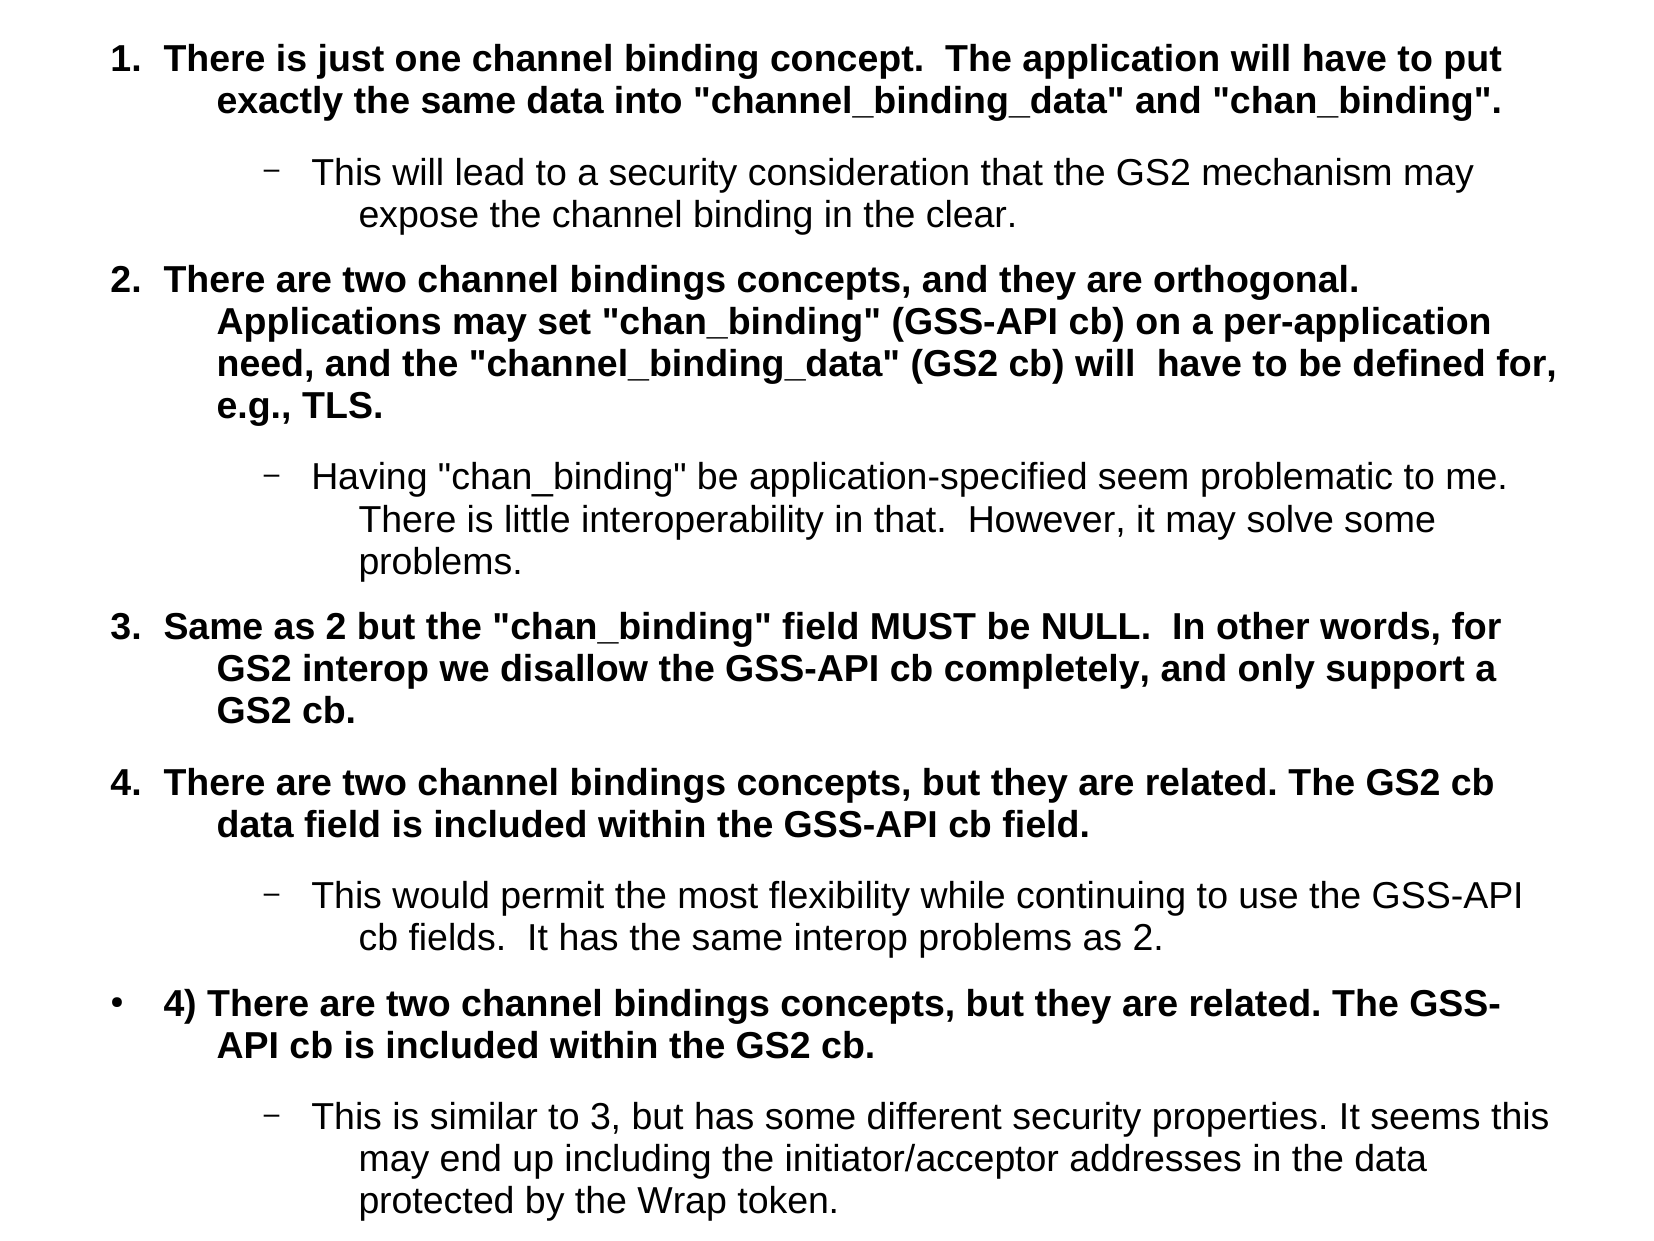

# There is just one channel binding concept. The application will have to put exactly the same data into "channel_binding_data" and "chan_binding".
This will lead to a security consideration that the GS2 mechanism may expose the channel binding in the clear.
There are two channel bindings concepts, and they are orthogonal. Applications may set "chan_binding" (GSS-API cb) on a per-application need, and the "channel_binding_data" (GS2 cb) will have to be defined for, e.g., TLS.
Having "chan_binding" be application-specified seem problematic to me. There is little interoperability in that. However, it may solve some problems.
Same as 2 but the "chan_binding" field MUST be NULL. In other words, for GS2 interop we disallow the GSS-API cb completely, and only support a GS2 cb.
There are two channel bindings concepts, but they are related. The GS2 cb data field is included within the GSS-API cb field.
This would permit the most flexibility while continuing to use the GSS-API cb fields. It has the same interop problems as 2.
4) There are two channel bindings concepts, but they are related. The GSS-API cb is included within the GS2 cb.
This is similar to 3, but has some different security properties. It seems this may end up including the initiator/acceptor addresses in the data protected by the Wrap token.